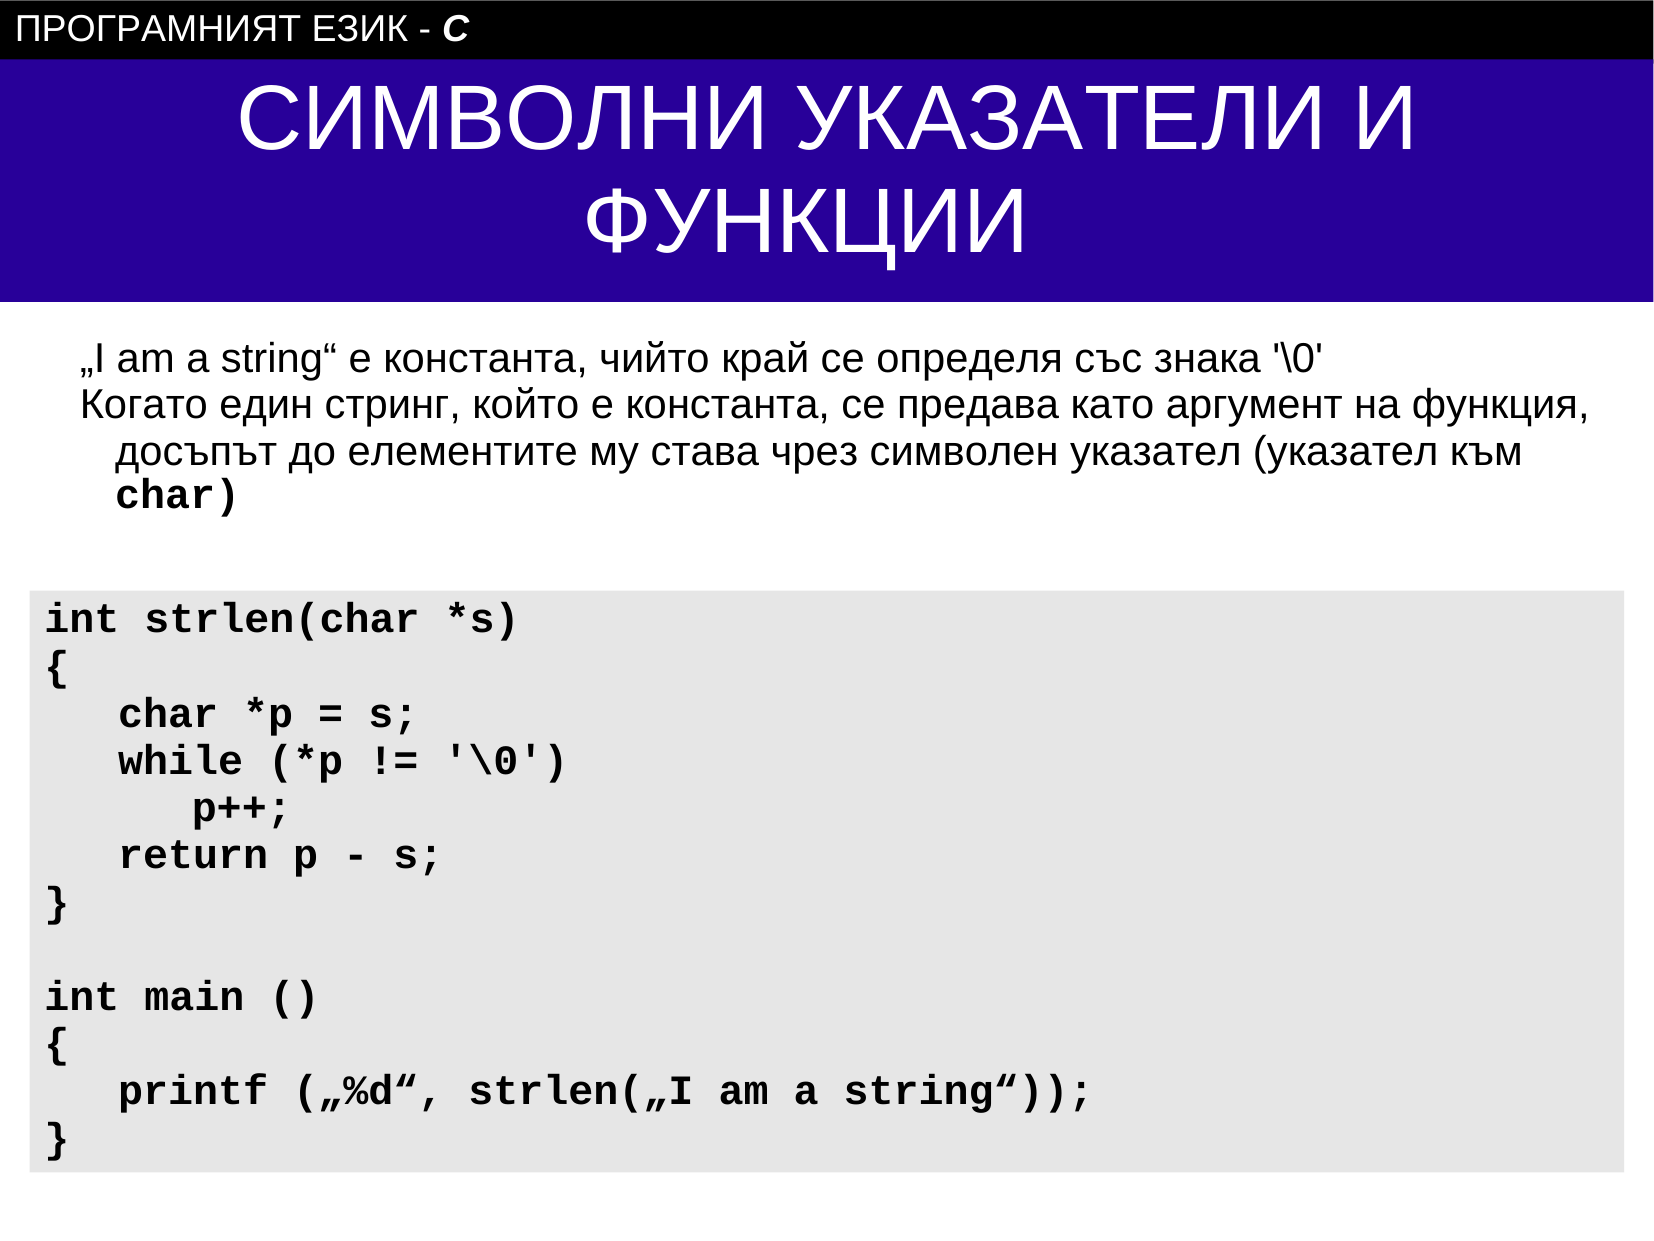

ПРОГРАМНИЯT ЕЗИК - С
			СИМВОЛНИ УКАЗАТЕЛИ И
							 ФУНКЦИИ
„I am a string“ е константа, чийто край се определя със знака '\0'
Когато един стринг, който е константа, се предава като аргумент на функция, досъпът до елементите му става чрез символен указател (указател към char)
int strlen(char *s)
{
	char *p = s;
	while (*p != '\0')
		p++;
	return p - s;
}
int main ()
{
	printf („%d“, strlen(„I am a string“));
}